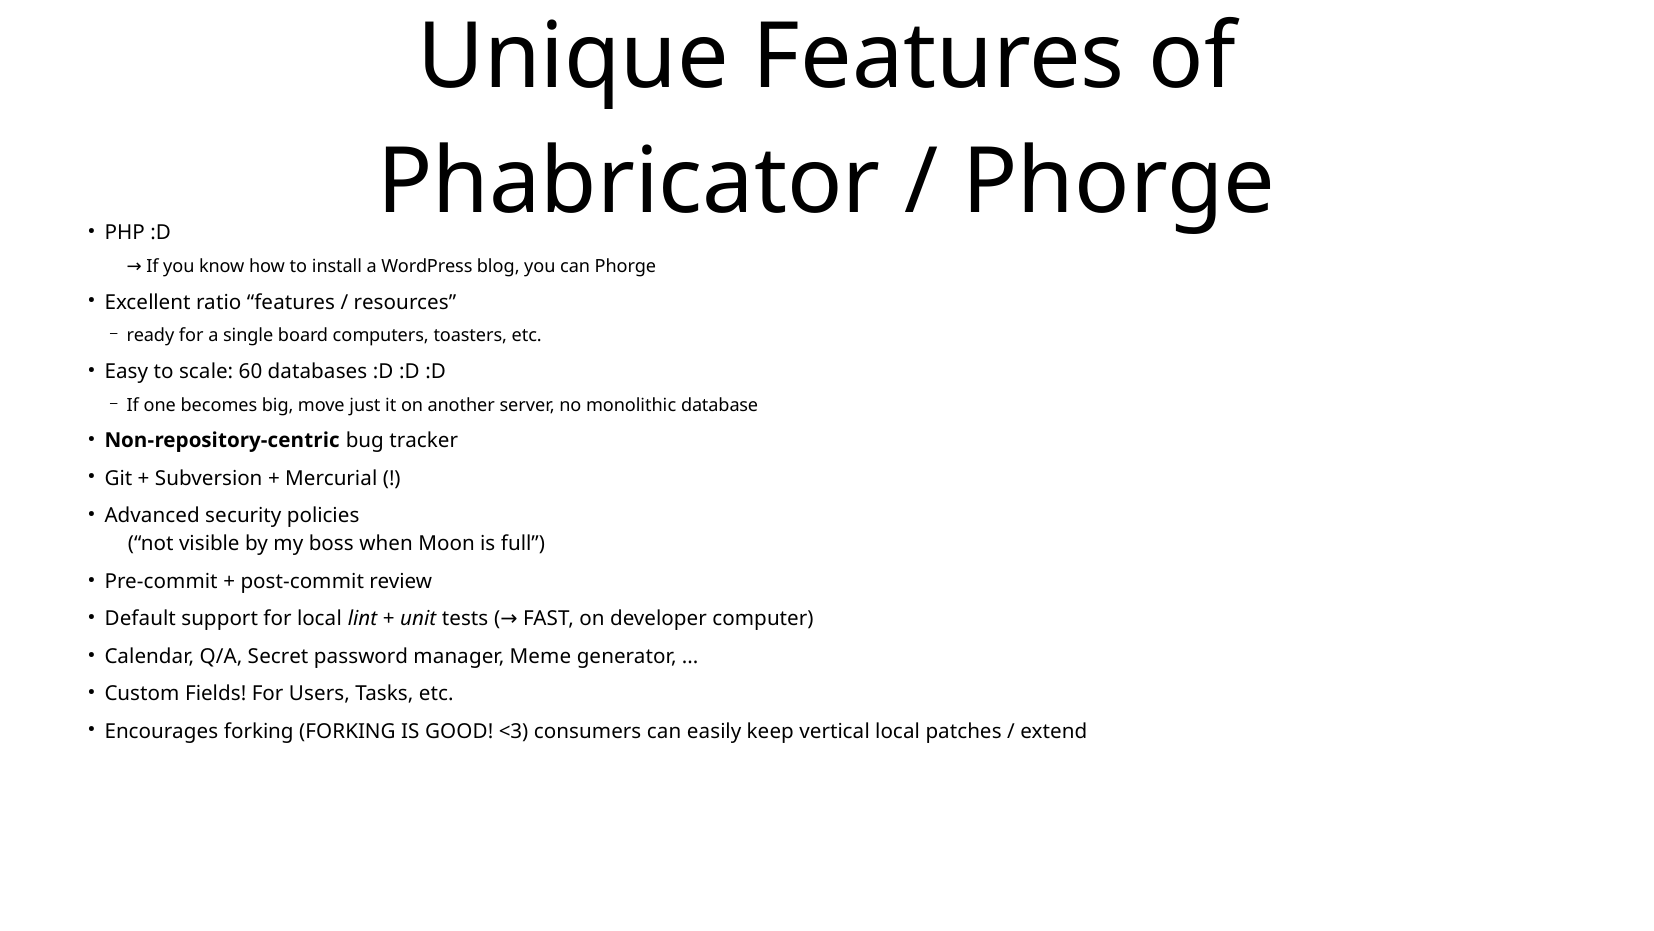

# Unique Features of Phabricator / Phorge
PHP :D
→ If you know how to install a WordPress blog, you can Phorge
Excellent ratio “features / resources”
ready for a single board computers, toasters, etc.
Easy to scale: 60 databases :D :D :D
If one becomes big, move just it on another server, no monolithic database
Non-repository-centric bug tracker
Git + Subversion + Mercurial (!)
Advanced security policies
	(“not visible by my boss when Moon is full”)
Pre-commit + post-commit review
Default support for local lint + unit tests (→ FAST, on developer computer)
Calendar, Q/A, Secret password manager, Meme generator, ...
Custom Fields! For Users, Tasks, etc.
Encourages forking (FORKING IS GOOD! <3) consumers can easily keep vertical local patches / extend